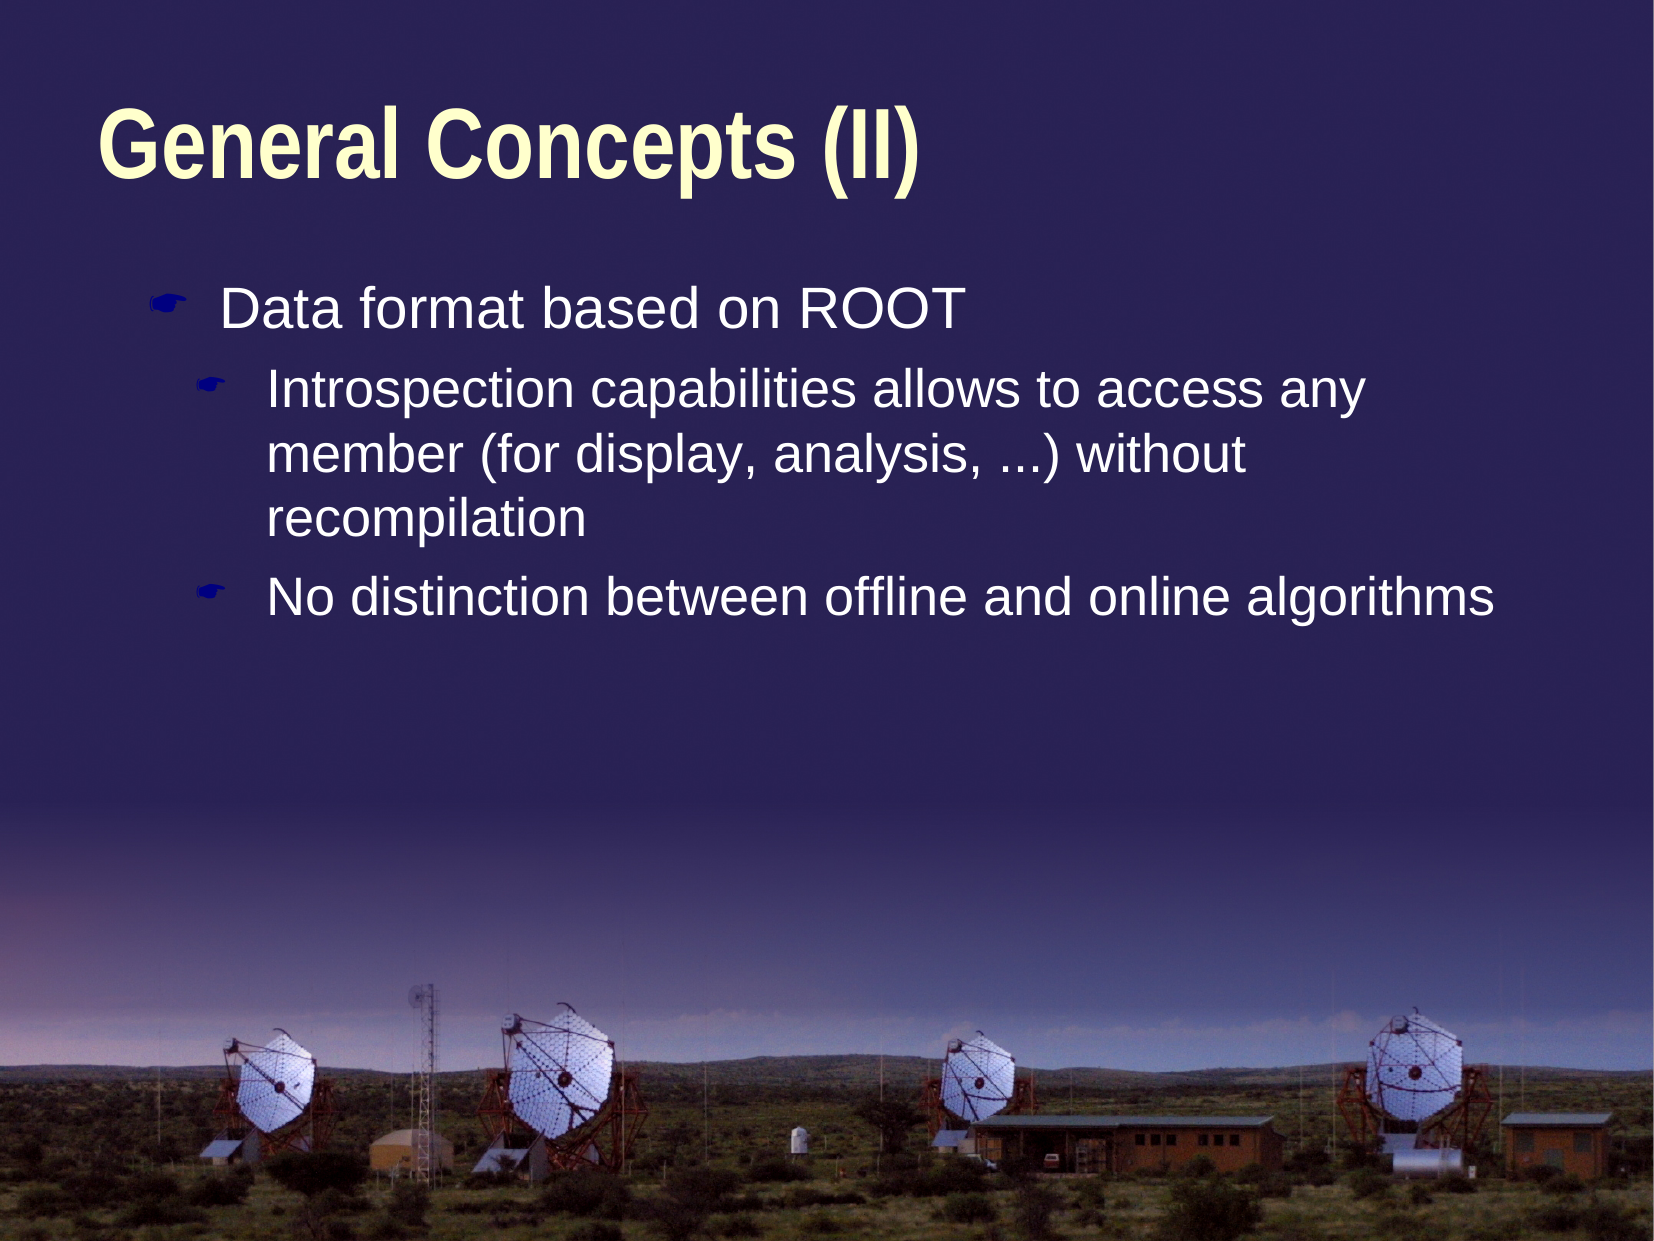

# General Concepts (II)
Data format based on ROOT
Introspection capabilities allows to access any member (for display, analysis, ...) without recompilation
No distinction between offline and online algorithms